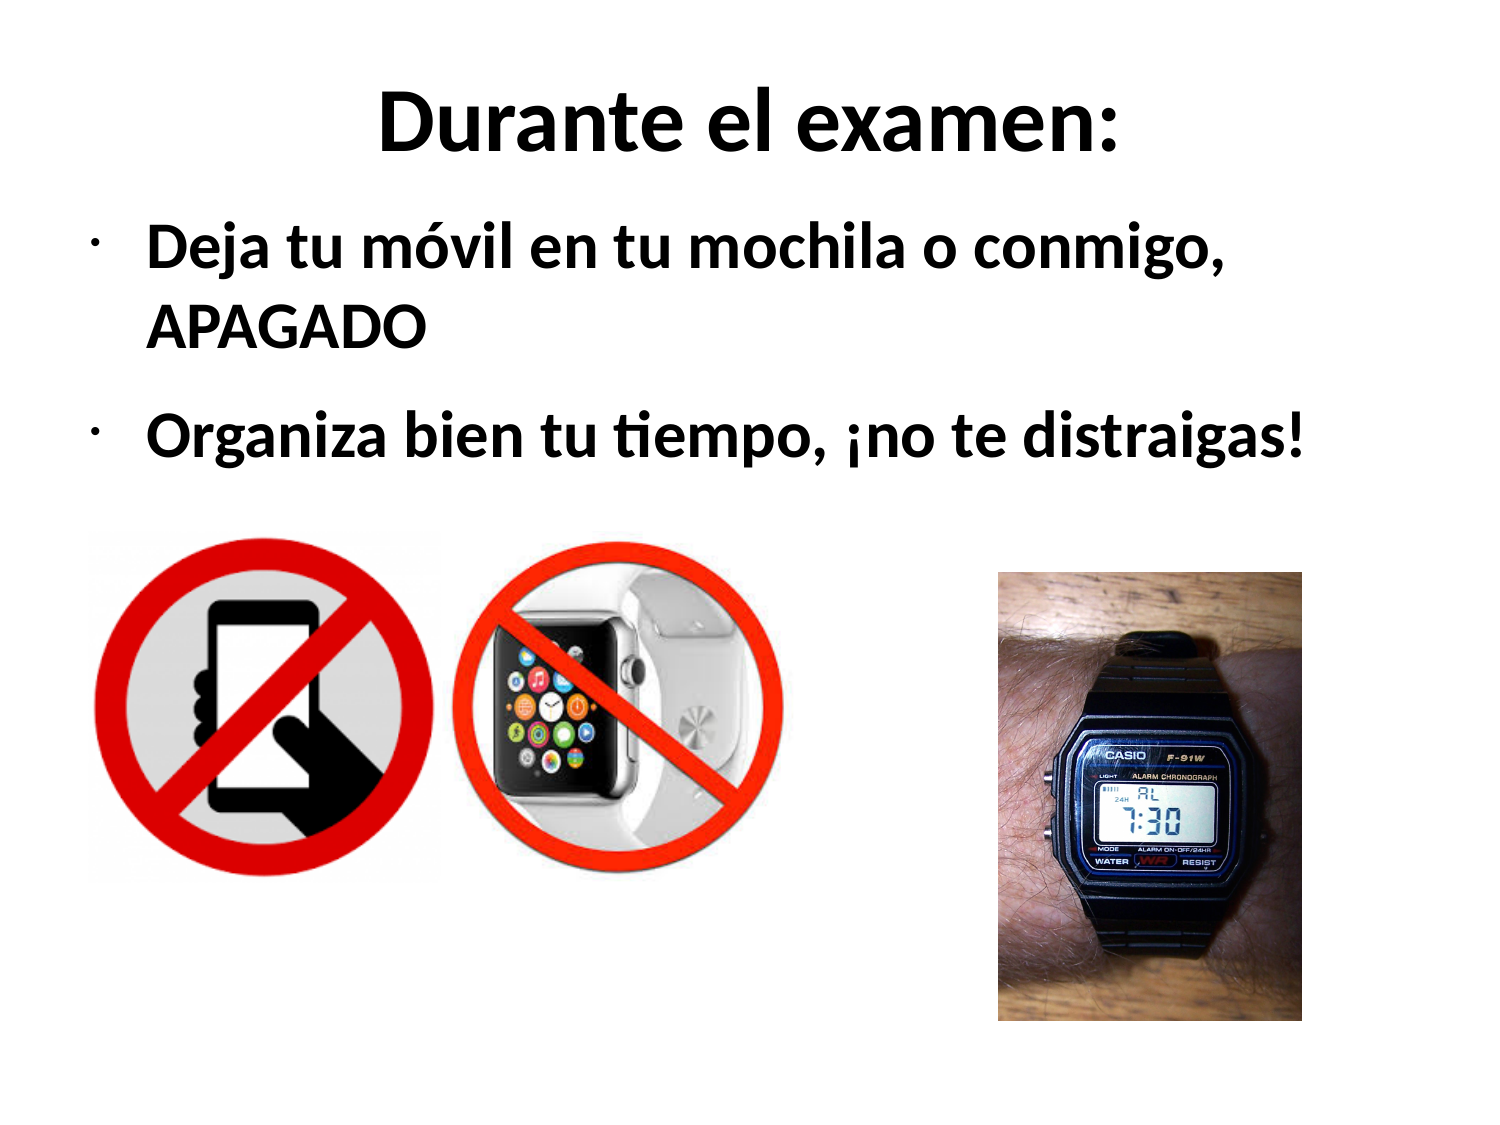

# Durante el examen:
Deja tu móvil en tu mochila o conmigo, APAGADO
Organiza bien tu tiempo, ¡no te distraigas!